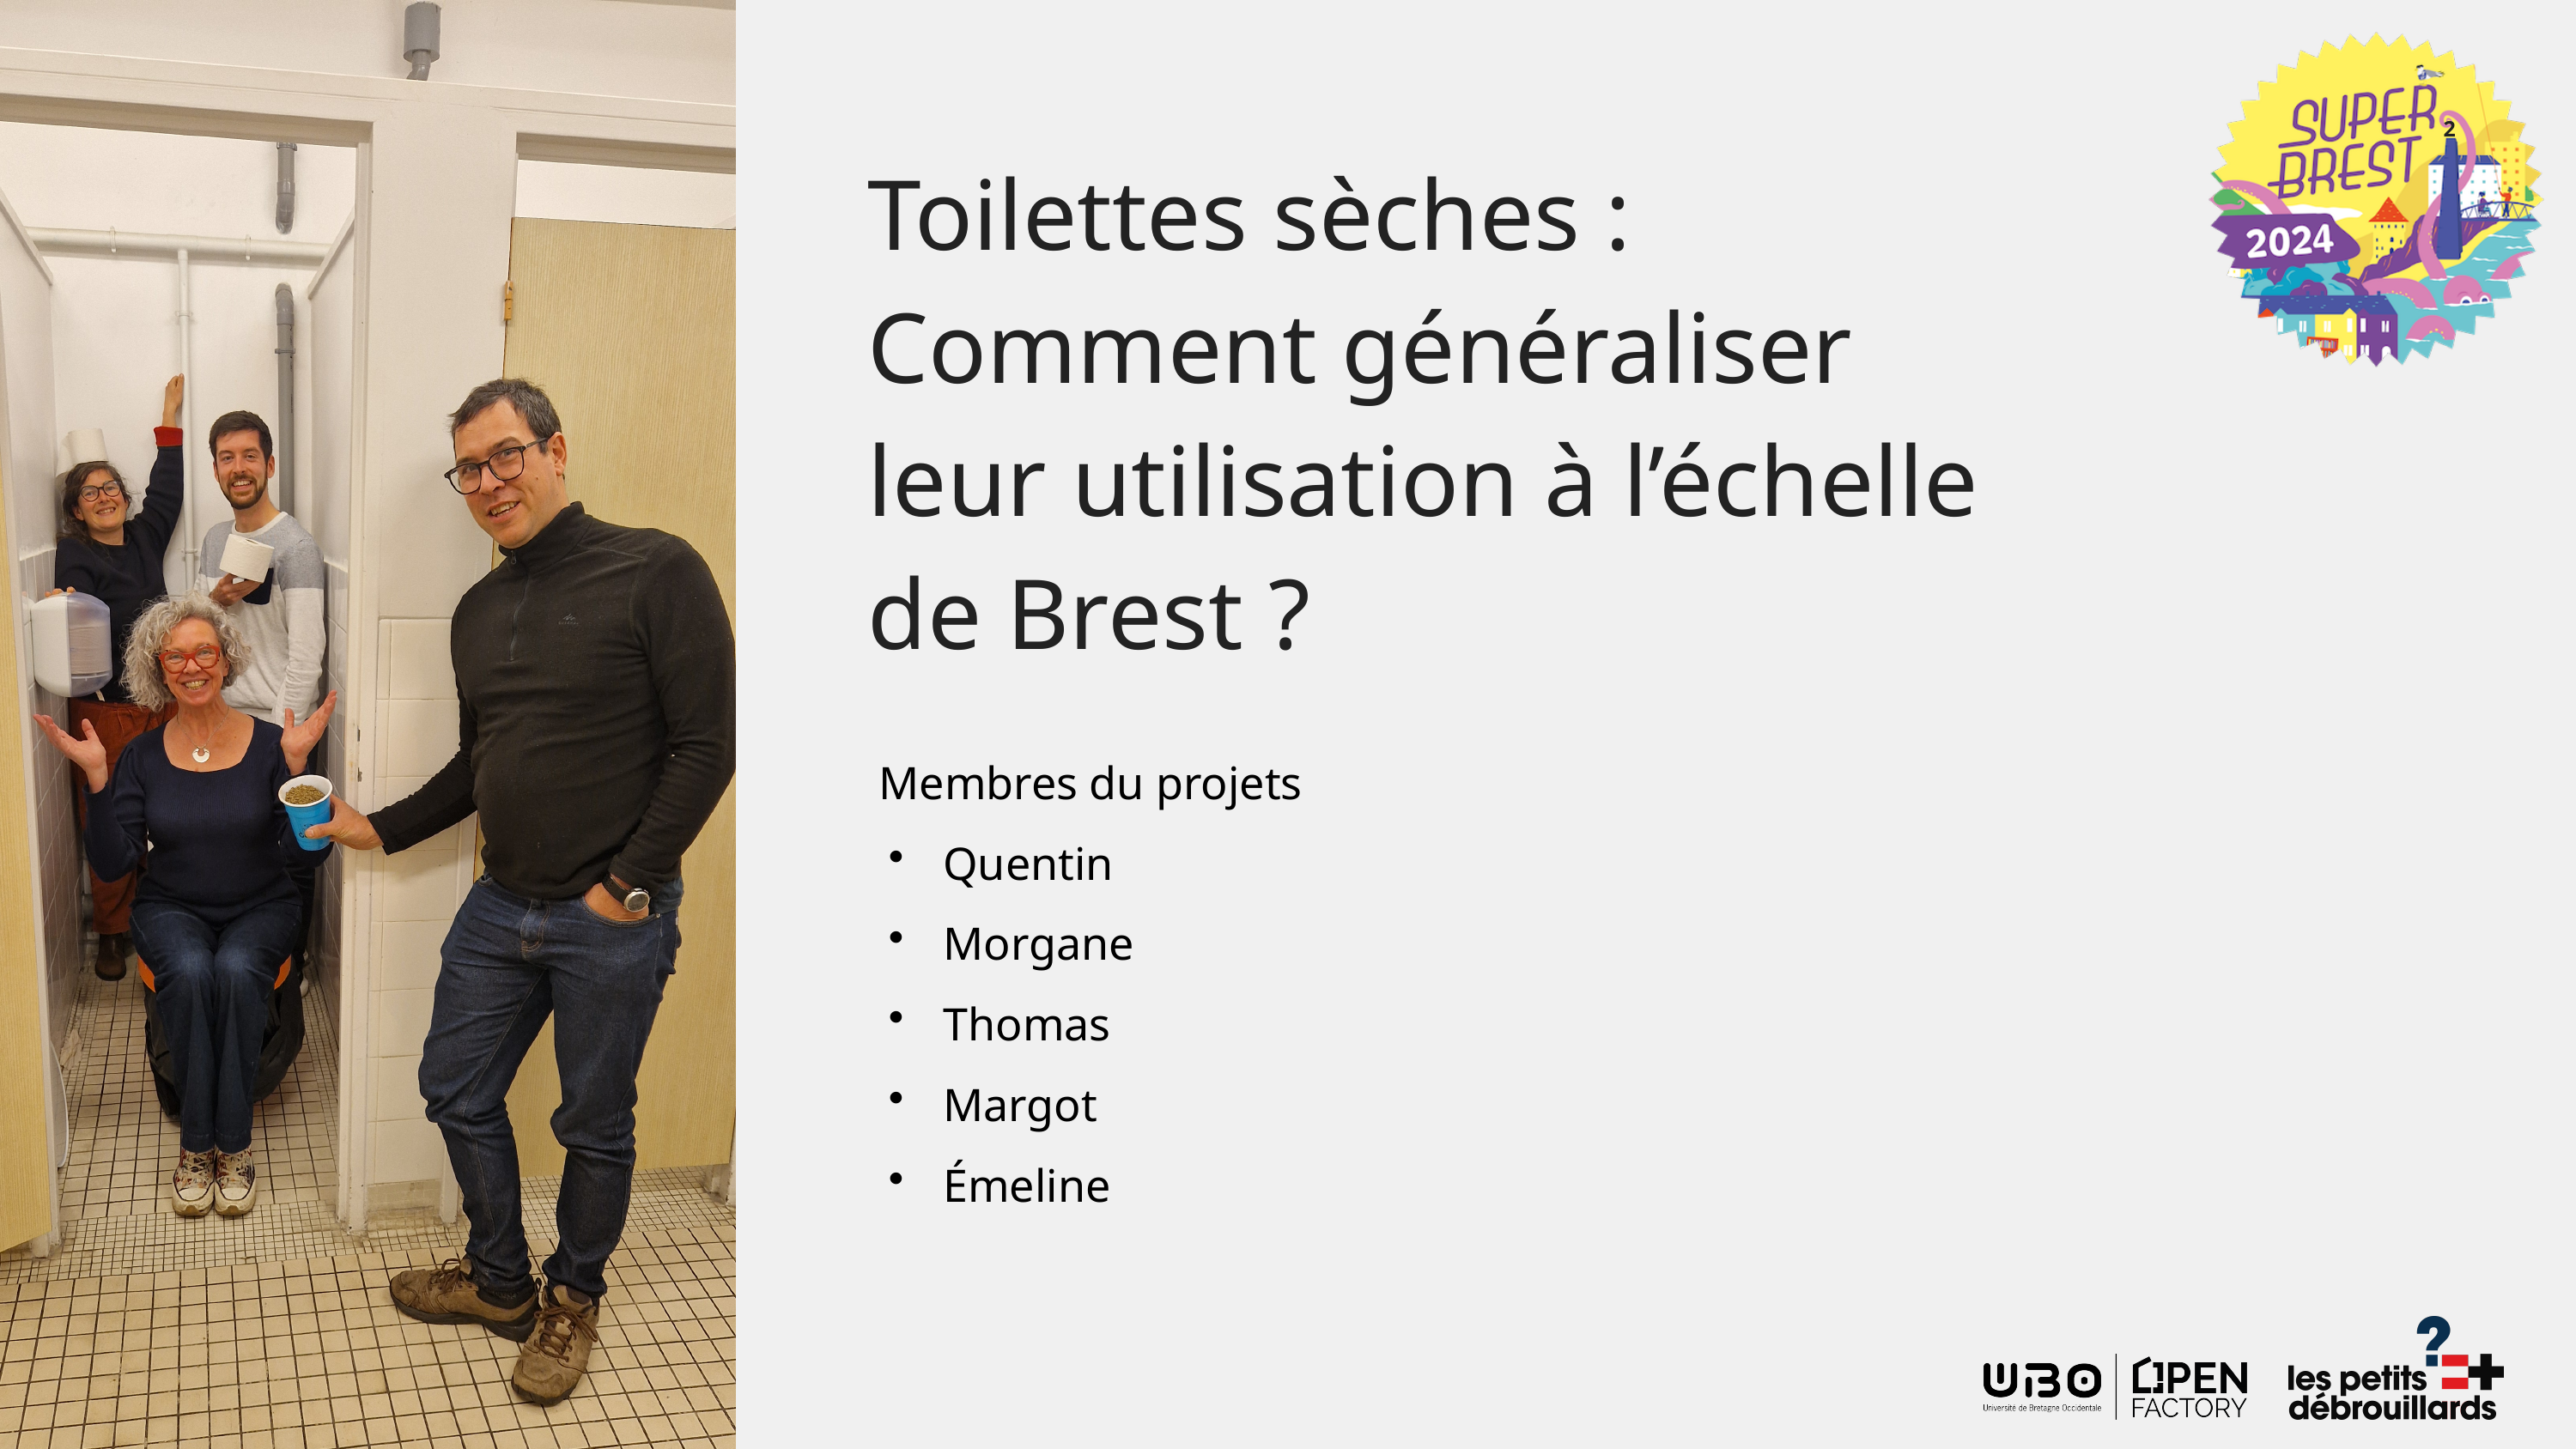

# Toilettes sèches : Comment généraliser leur utilisation à l’échelle de Brest ?
Membres du projets
Quentin
Morgane
Thomas
Margot
Émeline